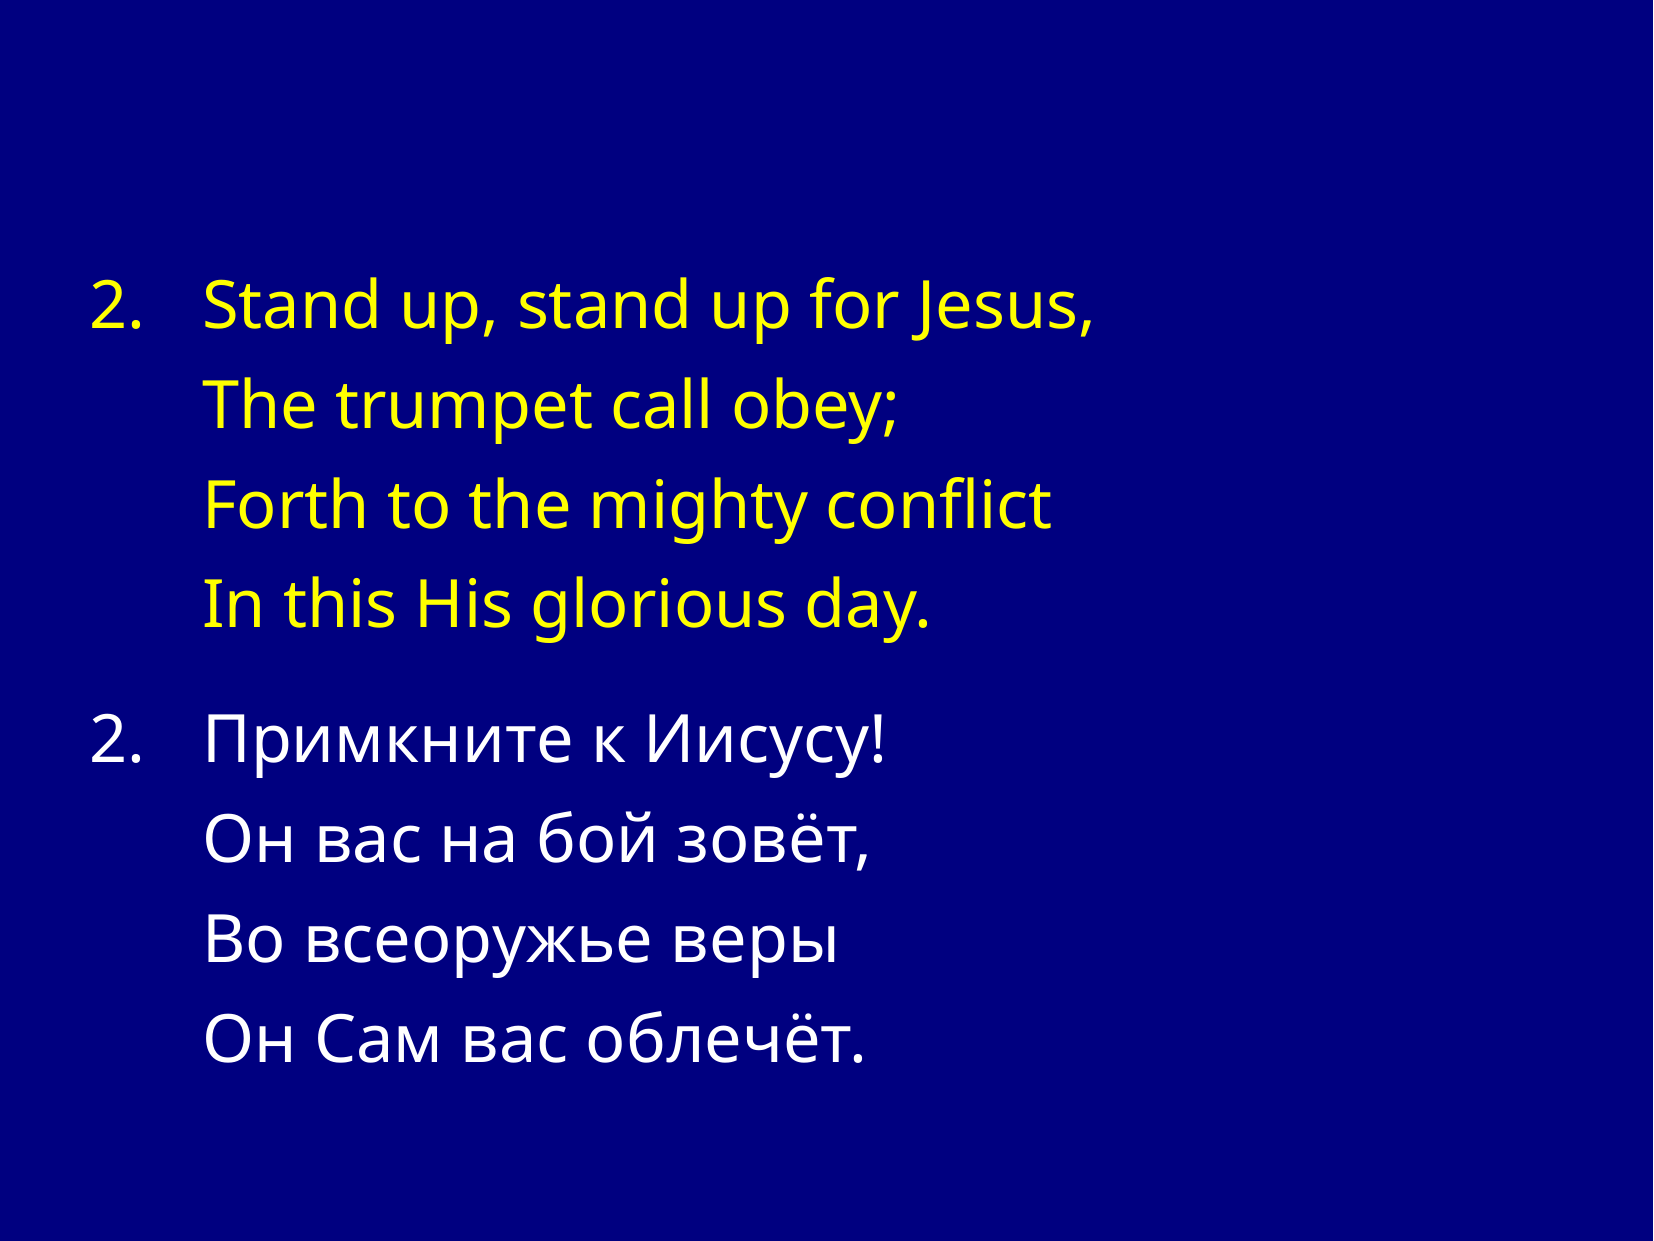

2.	Stand up, stand up for Jesus,
	The trumpet call obey;
	Forth to the mighty conflict
	In this His glorious day.
2.	Примкните к Иисусу!
	Он вас на бой зовёт,
	Во всеоружье веры
	Он Сам вас облечёт.